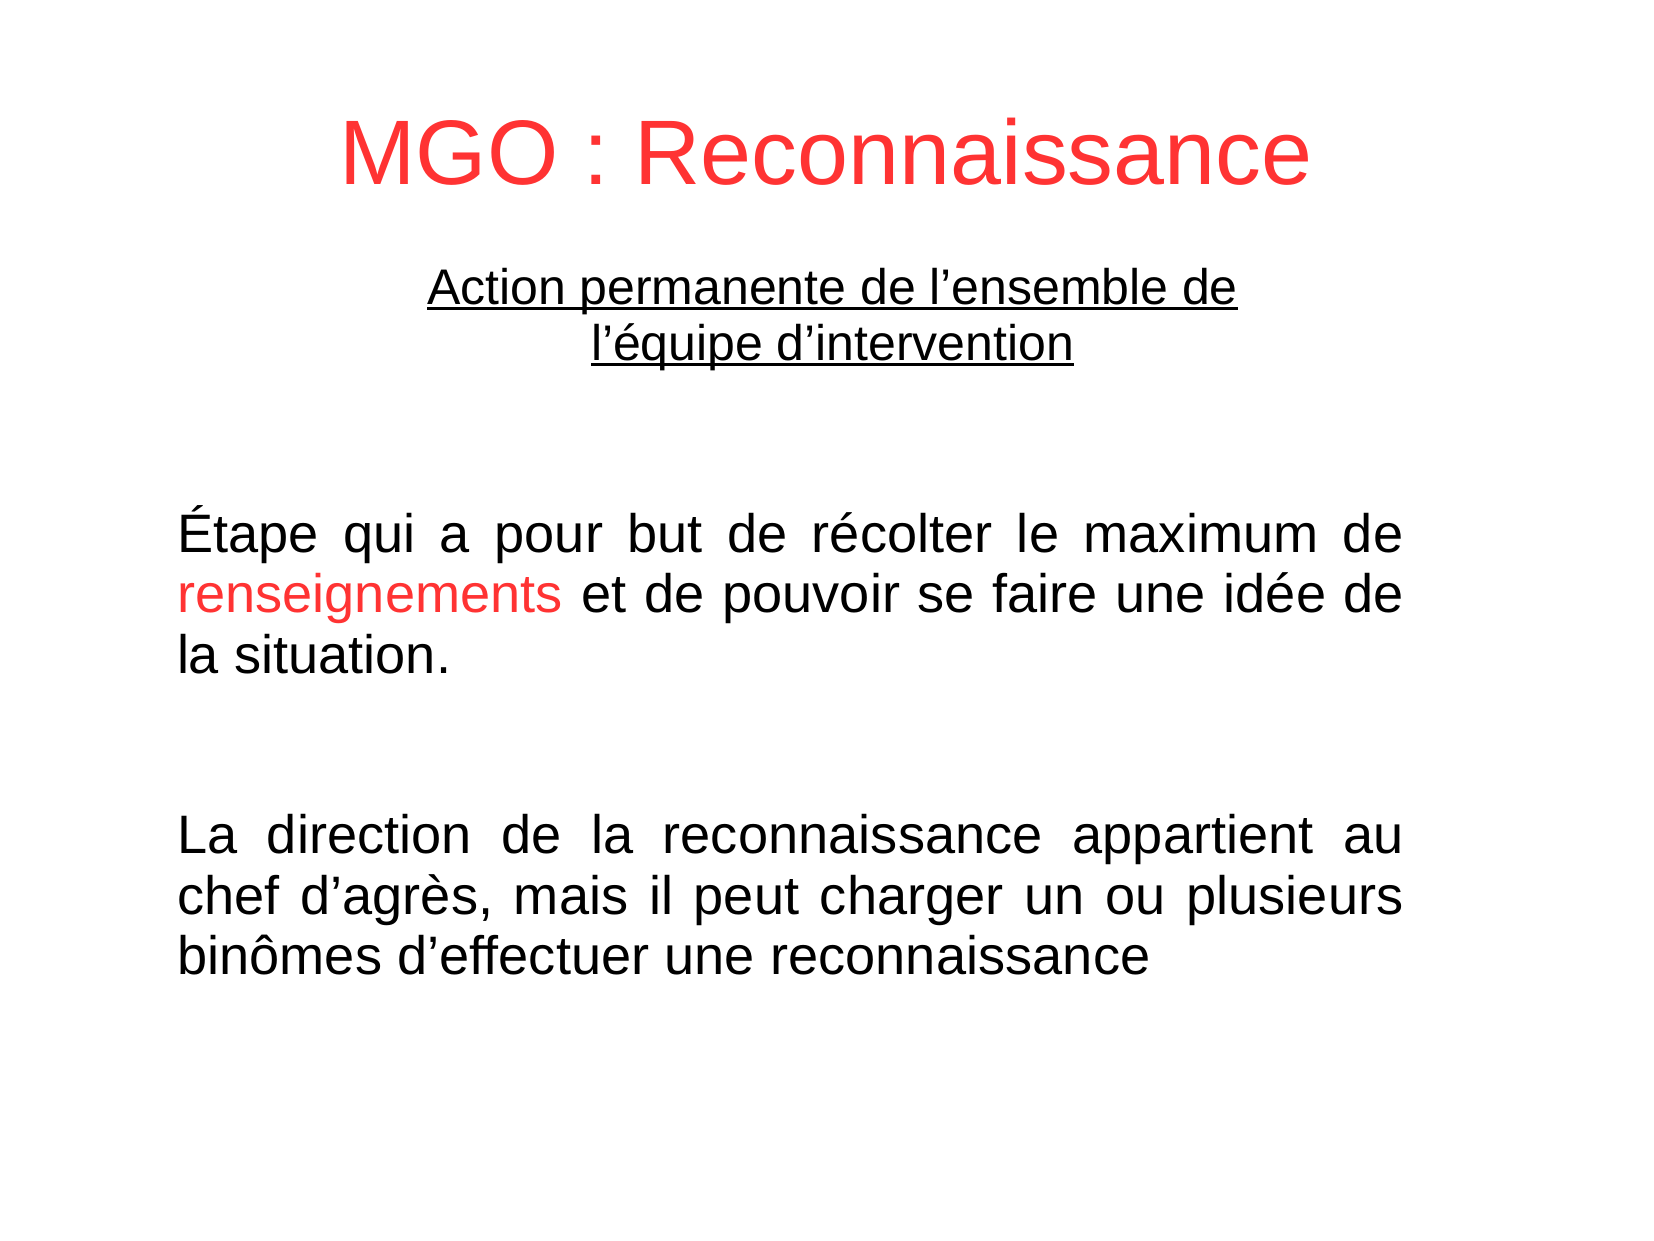

# MGO : Reconnaissance
Action permanente de l’ensemble de l’équipe d’intervention
Étape qui a pour but de récolter le maximum de renseignements et de pouvoir se faire une idée de la situation.
La direction de la reconnaissance appartient au chef d’agrès, mais il peut charger un ou plusieurs binômes d’effectuer une reconnaissance